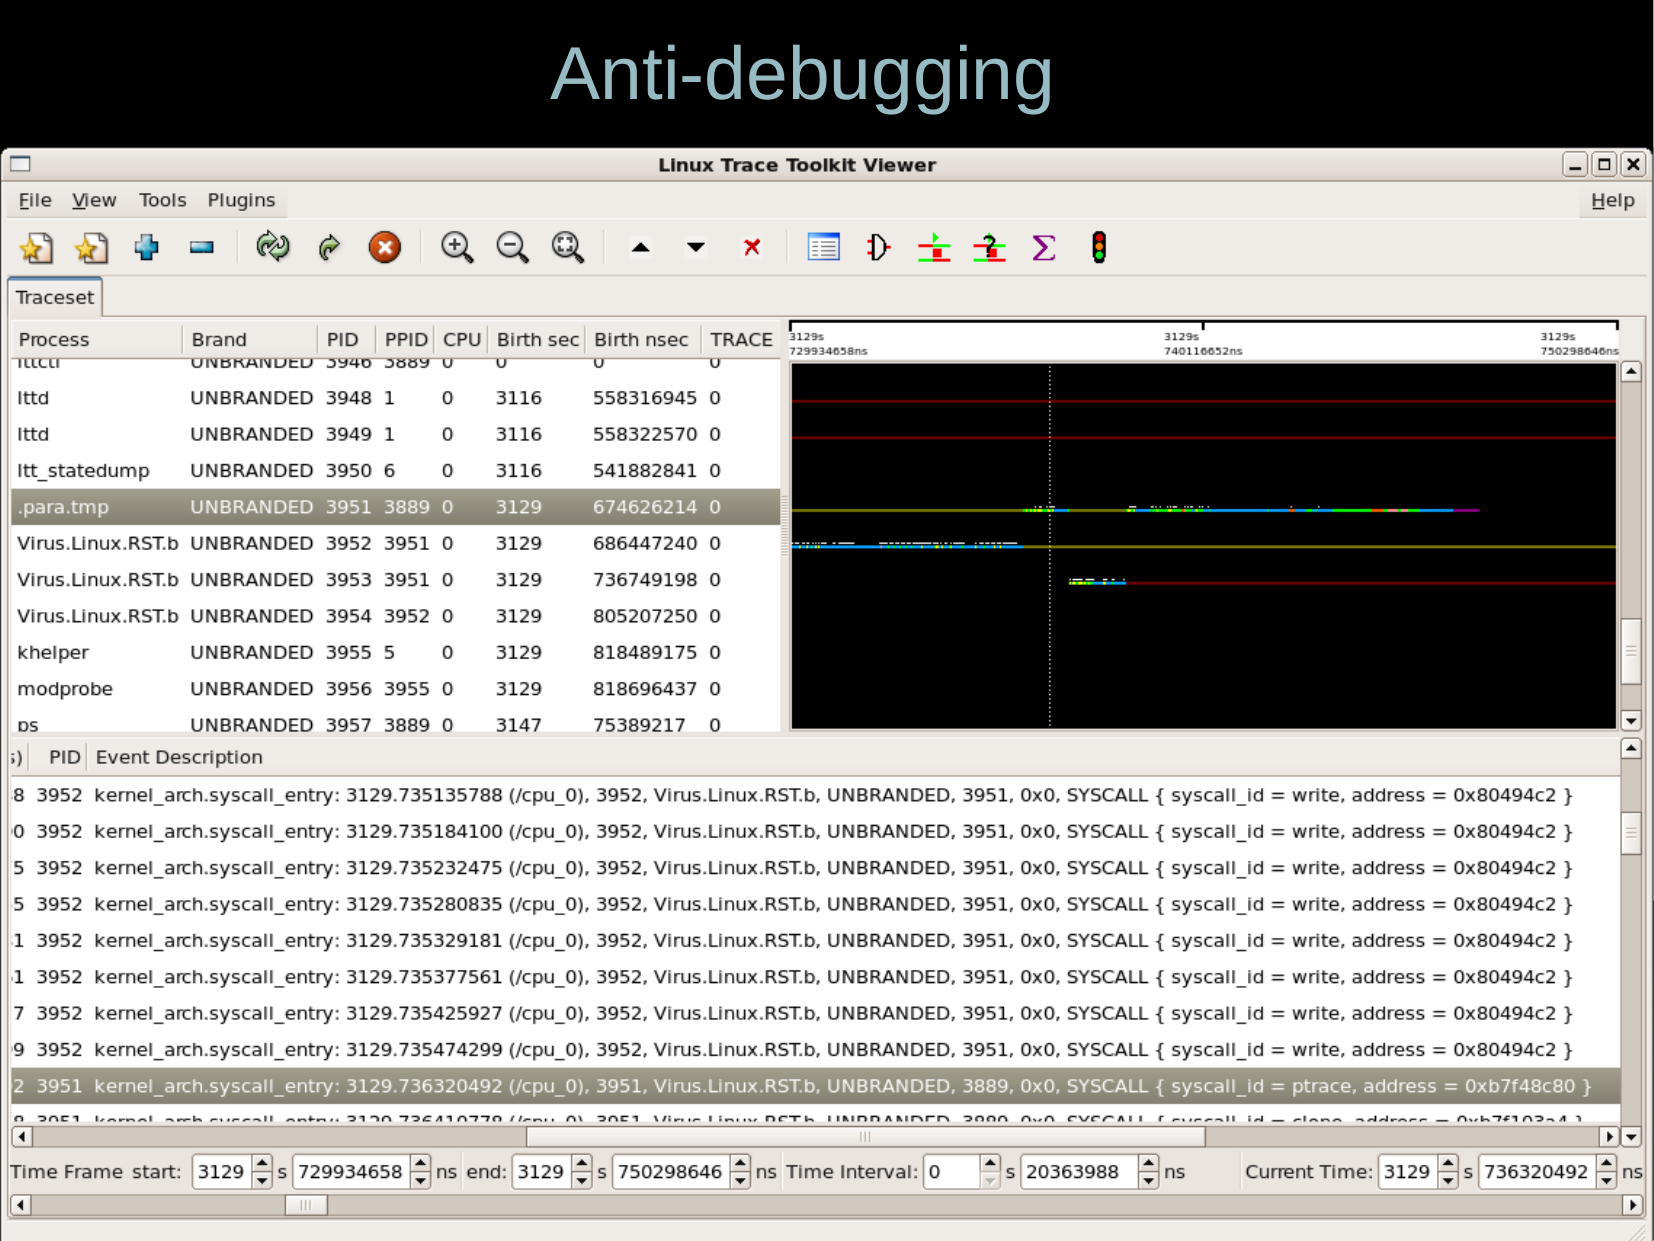

# Anti-debugging
Mathieu Desnoyers, Recon 2006
25